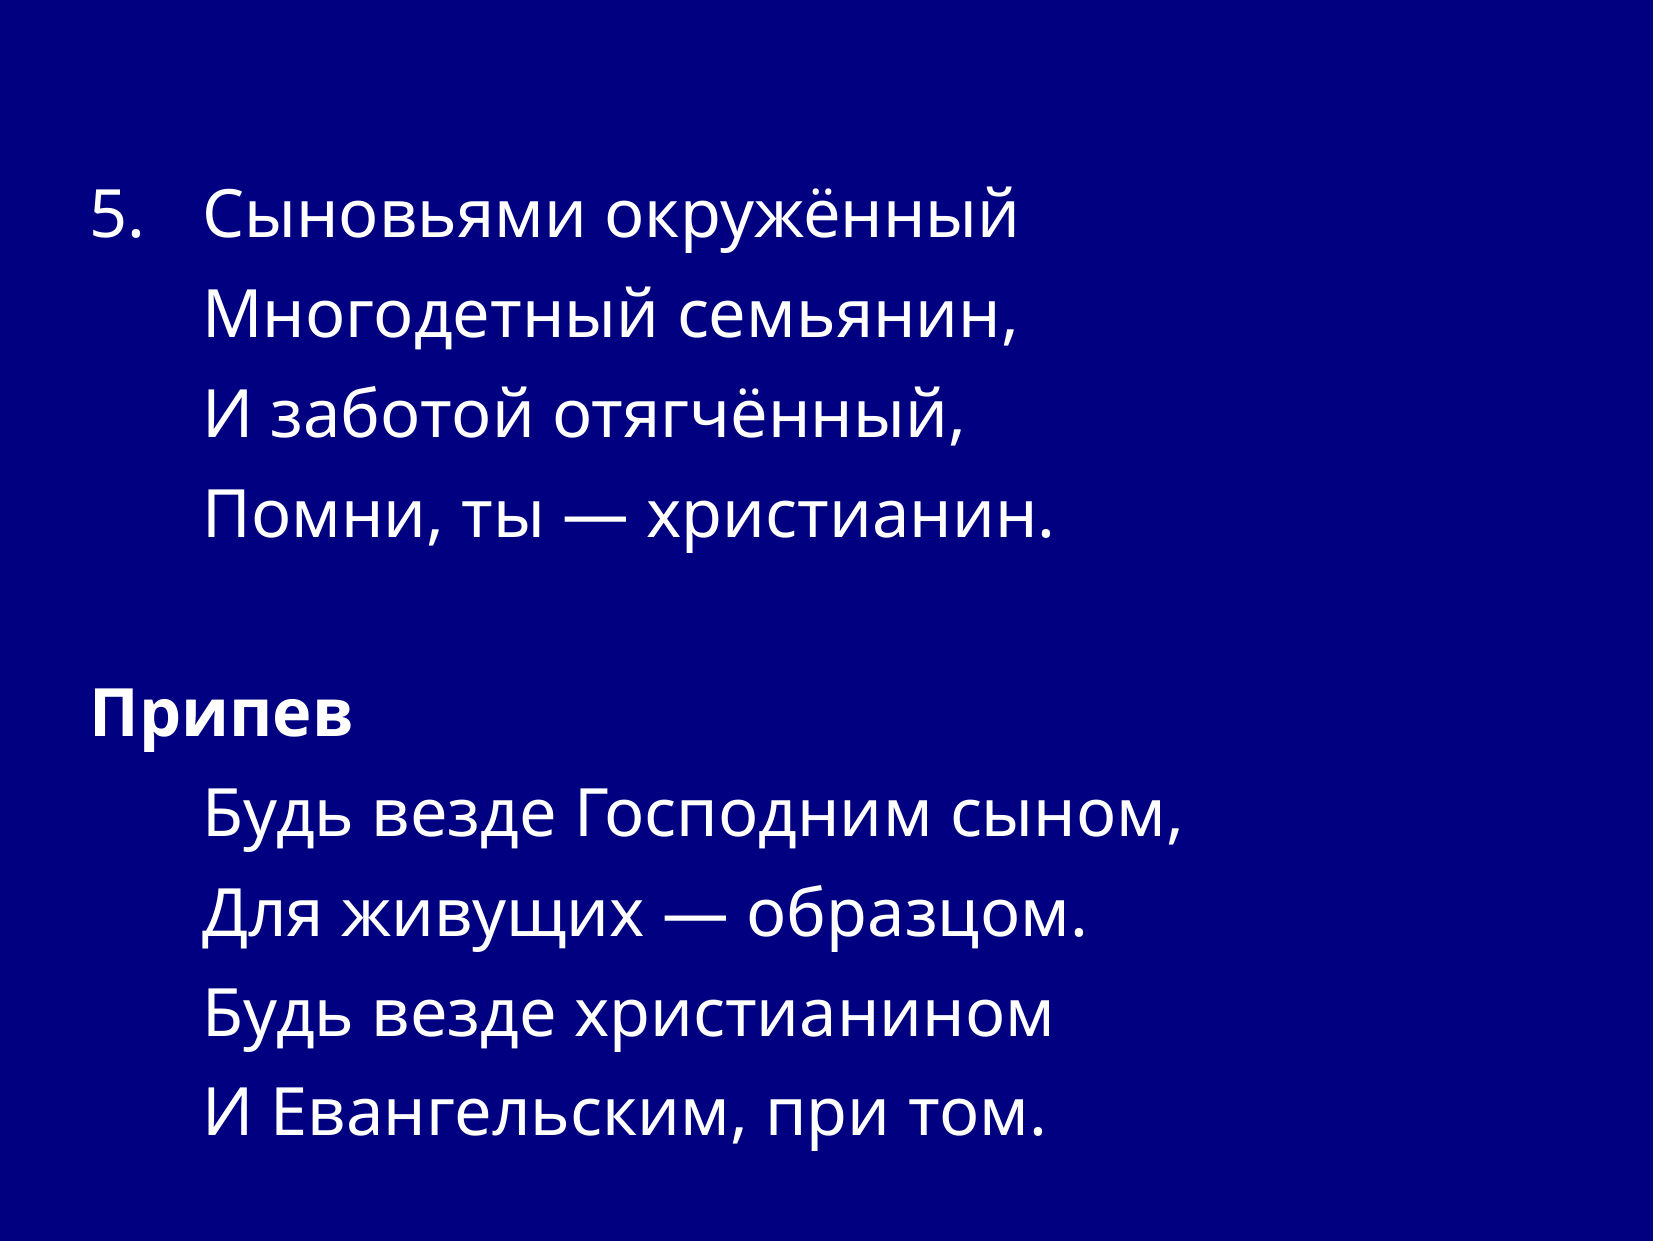

5.	Сыновьями окружённый
	Многодетный семьянин,
	И заботой отягчённый,
	Помни, ты — христианин.
Припев
	Будь везде Господним сыном,
	Для живущих — образцом.
	Будь везде христианином
	И Евангельским, при том.